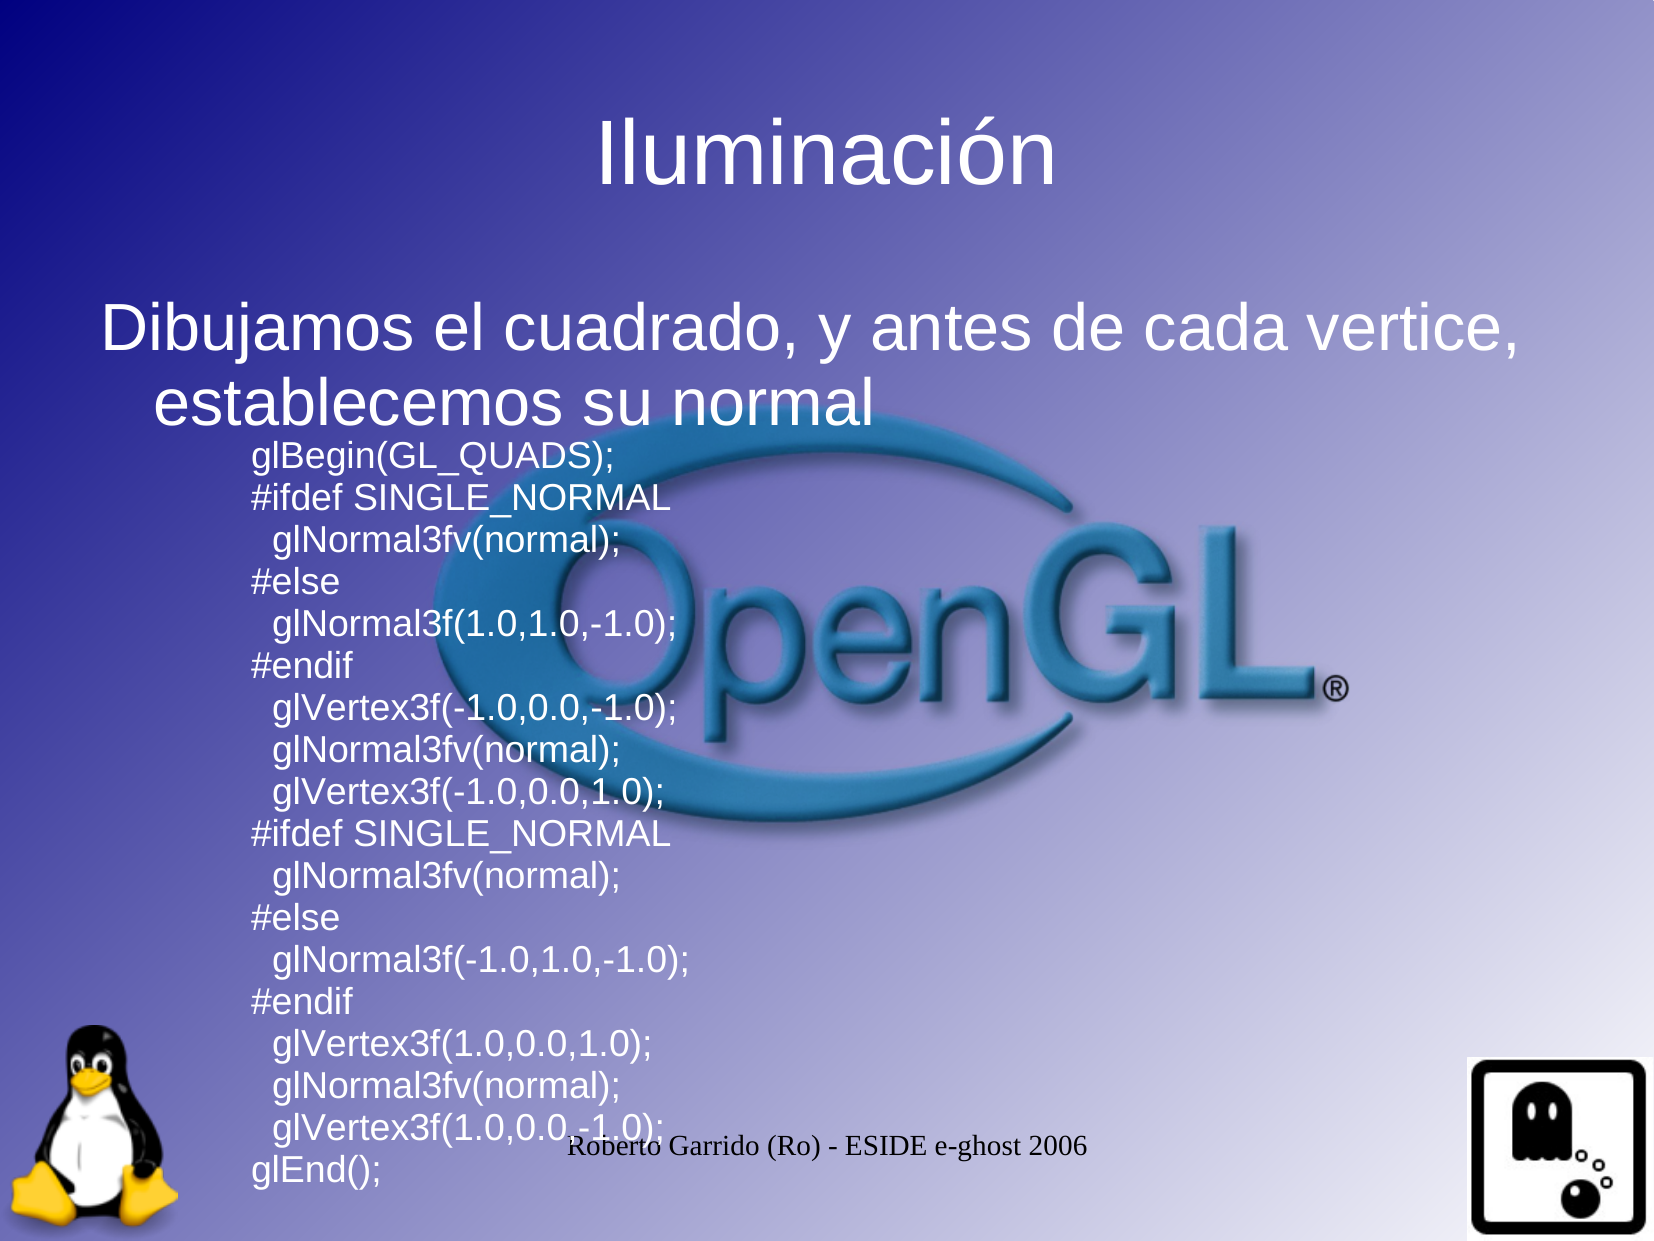

# Iluminación
Dibujamos el cuadrado, y antes de cada vertice, establecemos su normal
glBegin(GL_QUADS);
#ifdef SINGLE_NORMAL
 glNormal3fv(normal);
#else
 glNormal3f(1.0,1.0,-1.0);
#endif
 glVertex3f(-1.0,0.0,-1.0);
 glNormal3fv(normal);
 glVertex3f(-1.0,0.0,1.0);
#ifdef SINGLE_NORMAL
 glNormal3fv(normal);
#else
 glNormal3f(-1.0,1.0,-1.0);
#endif
 glVertex3f(1.0,0.0,1.0);
 glNormal3fv(normal);
 glVertex3f(1.0,0.0,-1.0);
glEnd();
Roberto Garrido (Ro) - ESIDE e-ghost 2006